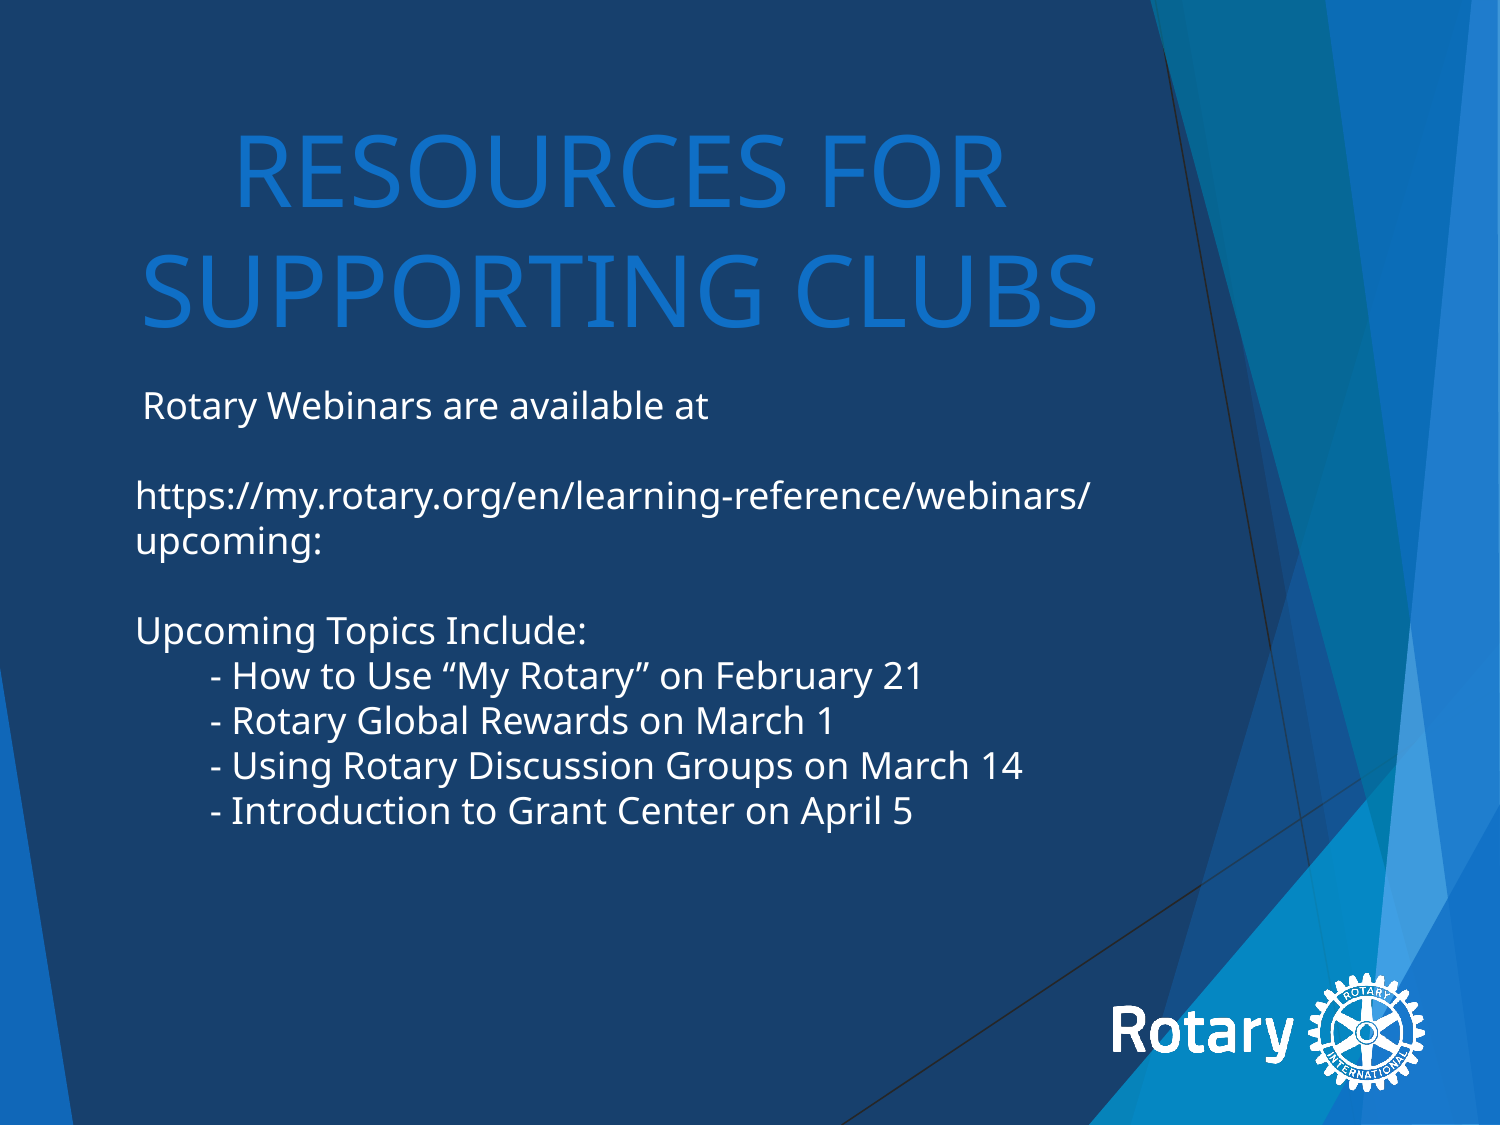

# RESOURCES FOR SUPPORTING CLUBS
 Rotary Webinars are available at
https://my.rotary.org/en/learning-reference/webinars/upcoming:
Upcoming Topics Include:
	- How to Use “My Rotary” on February 21
	- Rotary Global Rewards on March 1
	- Using Rotary Discussion Groups on March 14
	- Introduction to Grant Center on April 5